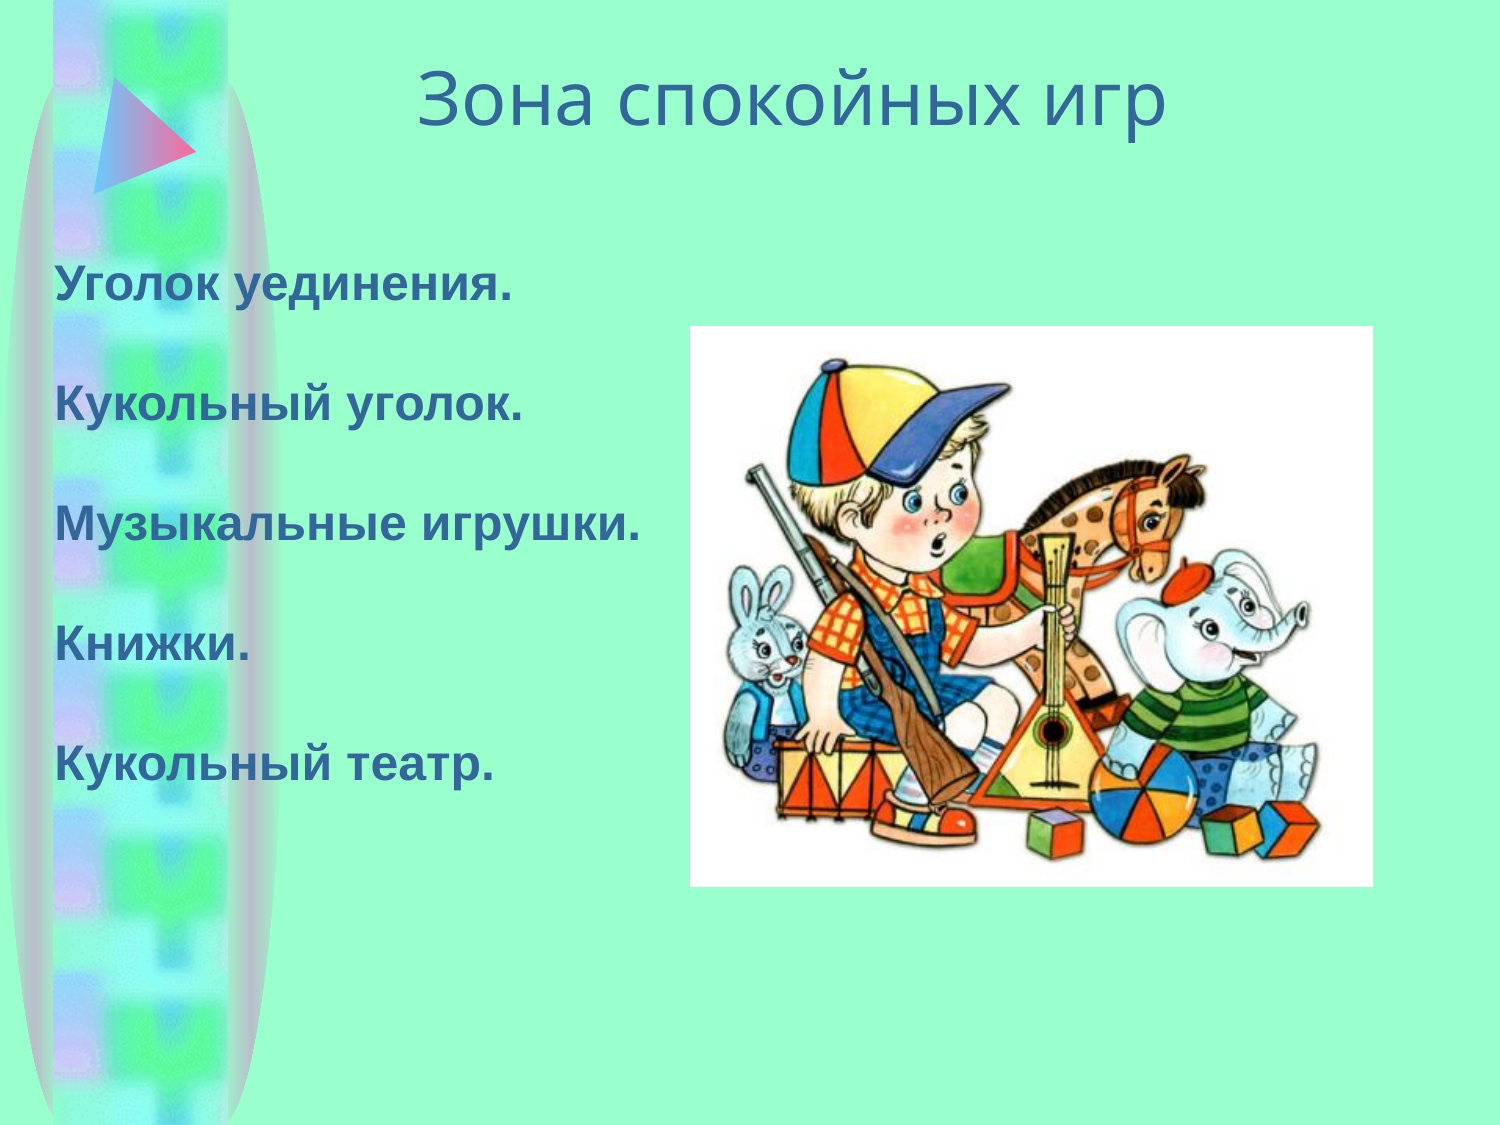

Зона спокойных игр
Уголок уединения.
Кукольный уголок.
Музыкальные игрушки.
Книжки.
Кукольный театр.